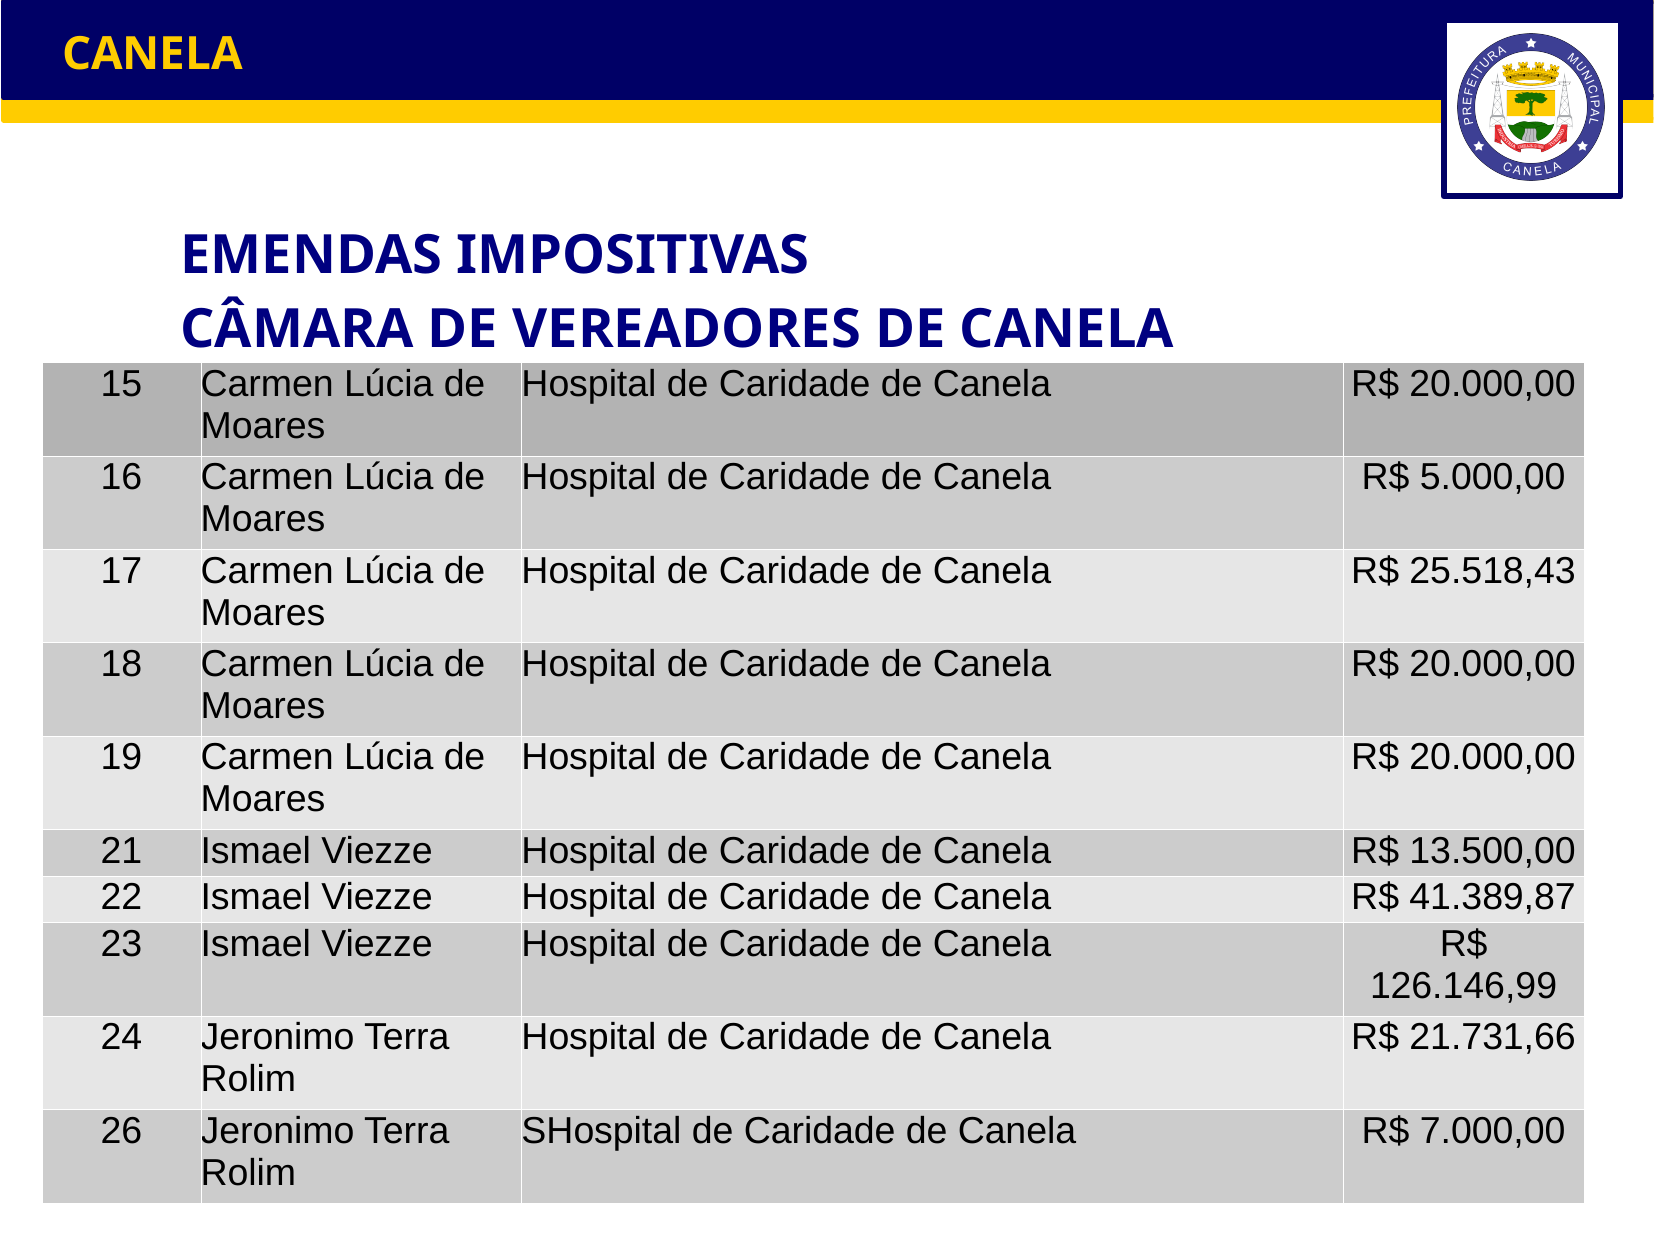

CANELA
CANELA
EMENDAS IMPOSITIVAS
CÂMARA DE VEREADORES DE CANELA
| 15 | Carmen Lúcia de Moares | Hospital de Caridade de Canela | R$ 20.000,00 |
| --- | --- | --- | --- |
| 16 | Carmen Lúcia de Moares | Hospital de Caridade de Canela | R$ 5.000,00 |
| 17 | Carmen Lúcia de Moares | Hospital de Caridade de Canela | R$ 25.518,43 |
| 18 | Carmen Lúcia de Moares | Hospital de Caridade de Canela | R$ 20.000,00 |
| 19 | Carmen Lúcia de Moares | Hospital de Caridade de Canela | R$ 20.000,00 |
| 21 | Ismael Viezze | Hospital de Caridade de Canela | R$ 13.500,00 |
| 22 | Ismael Viezze | Hospital de Caridade de Canela | R$ 41.389,87 |
| 23 | Ismael Viezze | Hospital de Caridade de Canela | R$ 126.146,99 |
| 24 | Jeronimo Terra Rolim | Hospital de Caridade de Canela | R$ 21.731,66 |
| 26 | Jeronimo Terra Rolim | SHospital de Caridade de Canela | R$ 7.000,00 |